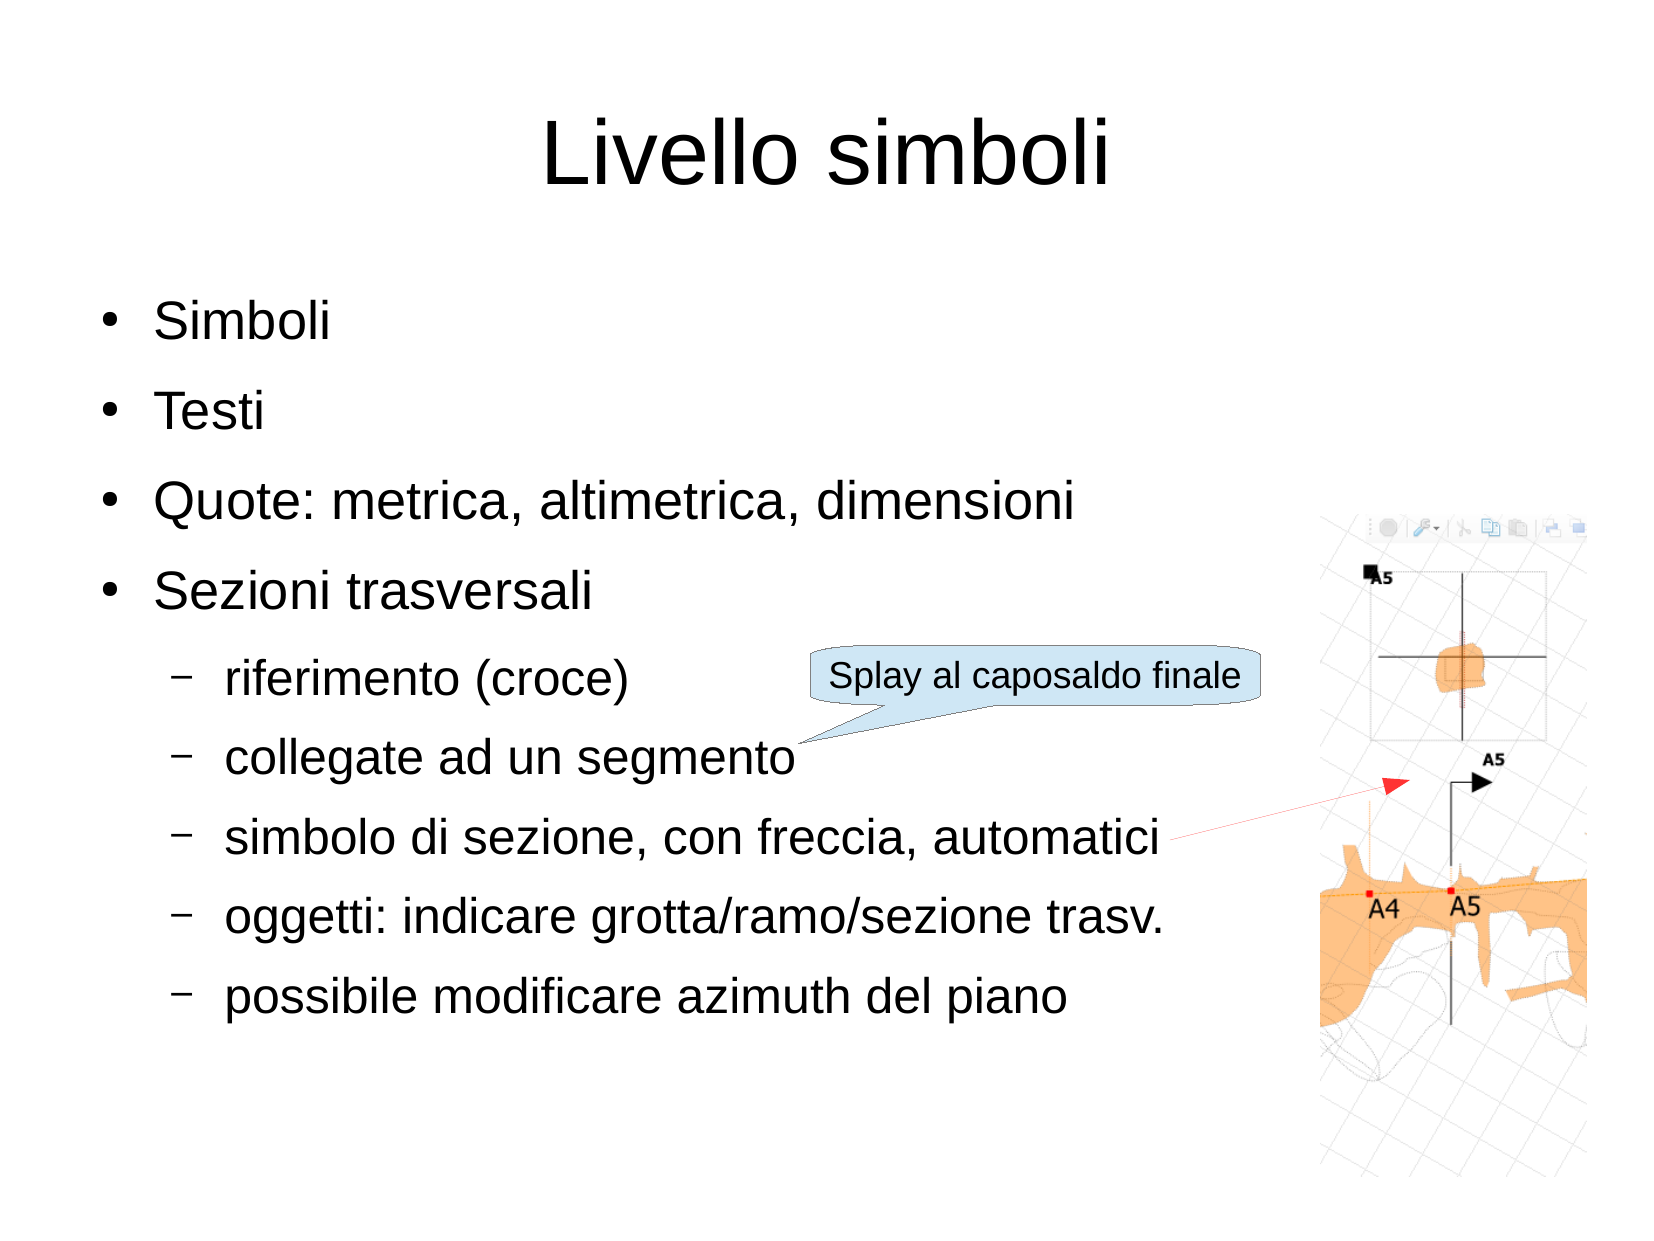

# Livello simboli
Simboli
Testi
Quote: metrica, altimetrica, dimensioni
Sezioni trasversali
riferimento (croce)
collegate ad un segmento
simbolo di sezione, con freccia, automatici
oggetti: indicare grotta/ramo/sezione trasv.
possibile modificare azimuth del piano
Splay al caposaldo finale